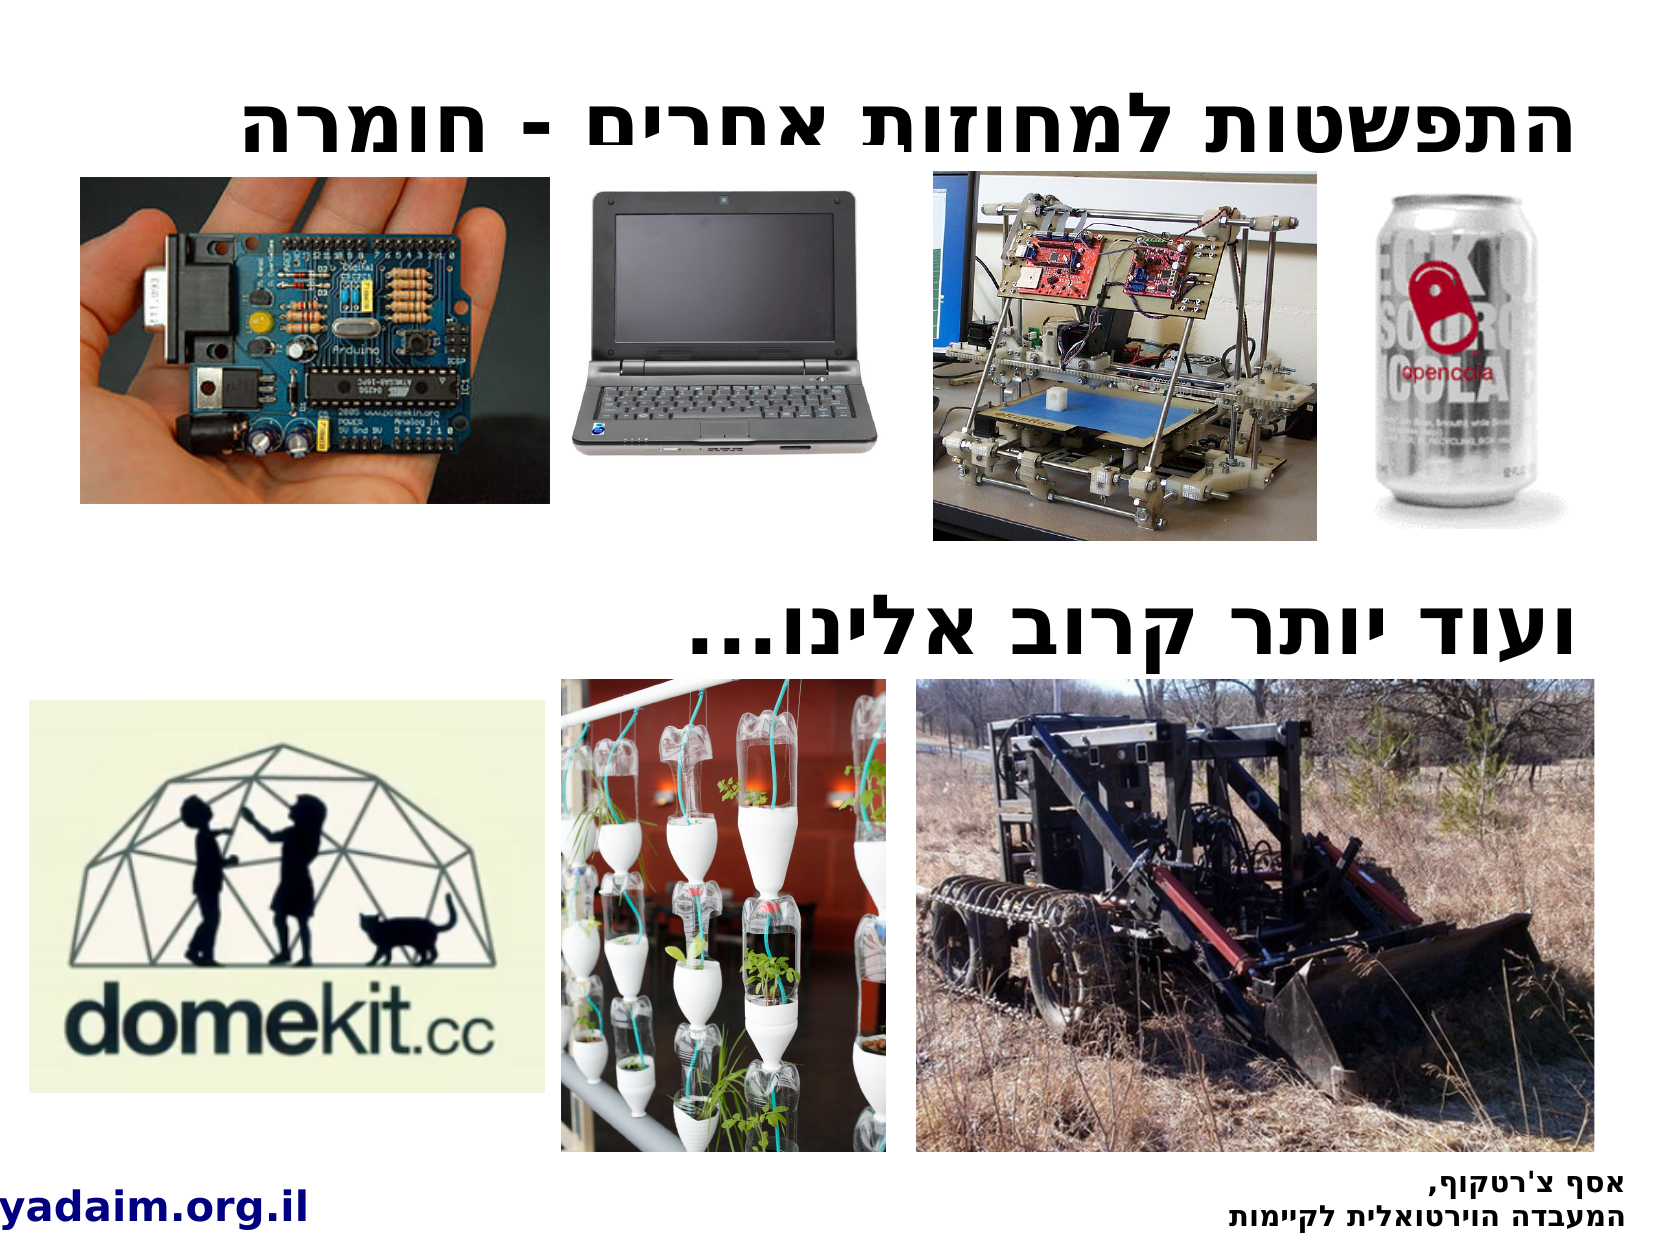

התפשטות למחוזות אחרים - חומרה
ועוד יותר קרוב אלינו...
אסף צ'רטקוף,
המעבדה הוירטואלית לקיימות
bayadaim.org.il